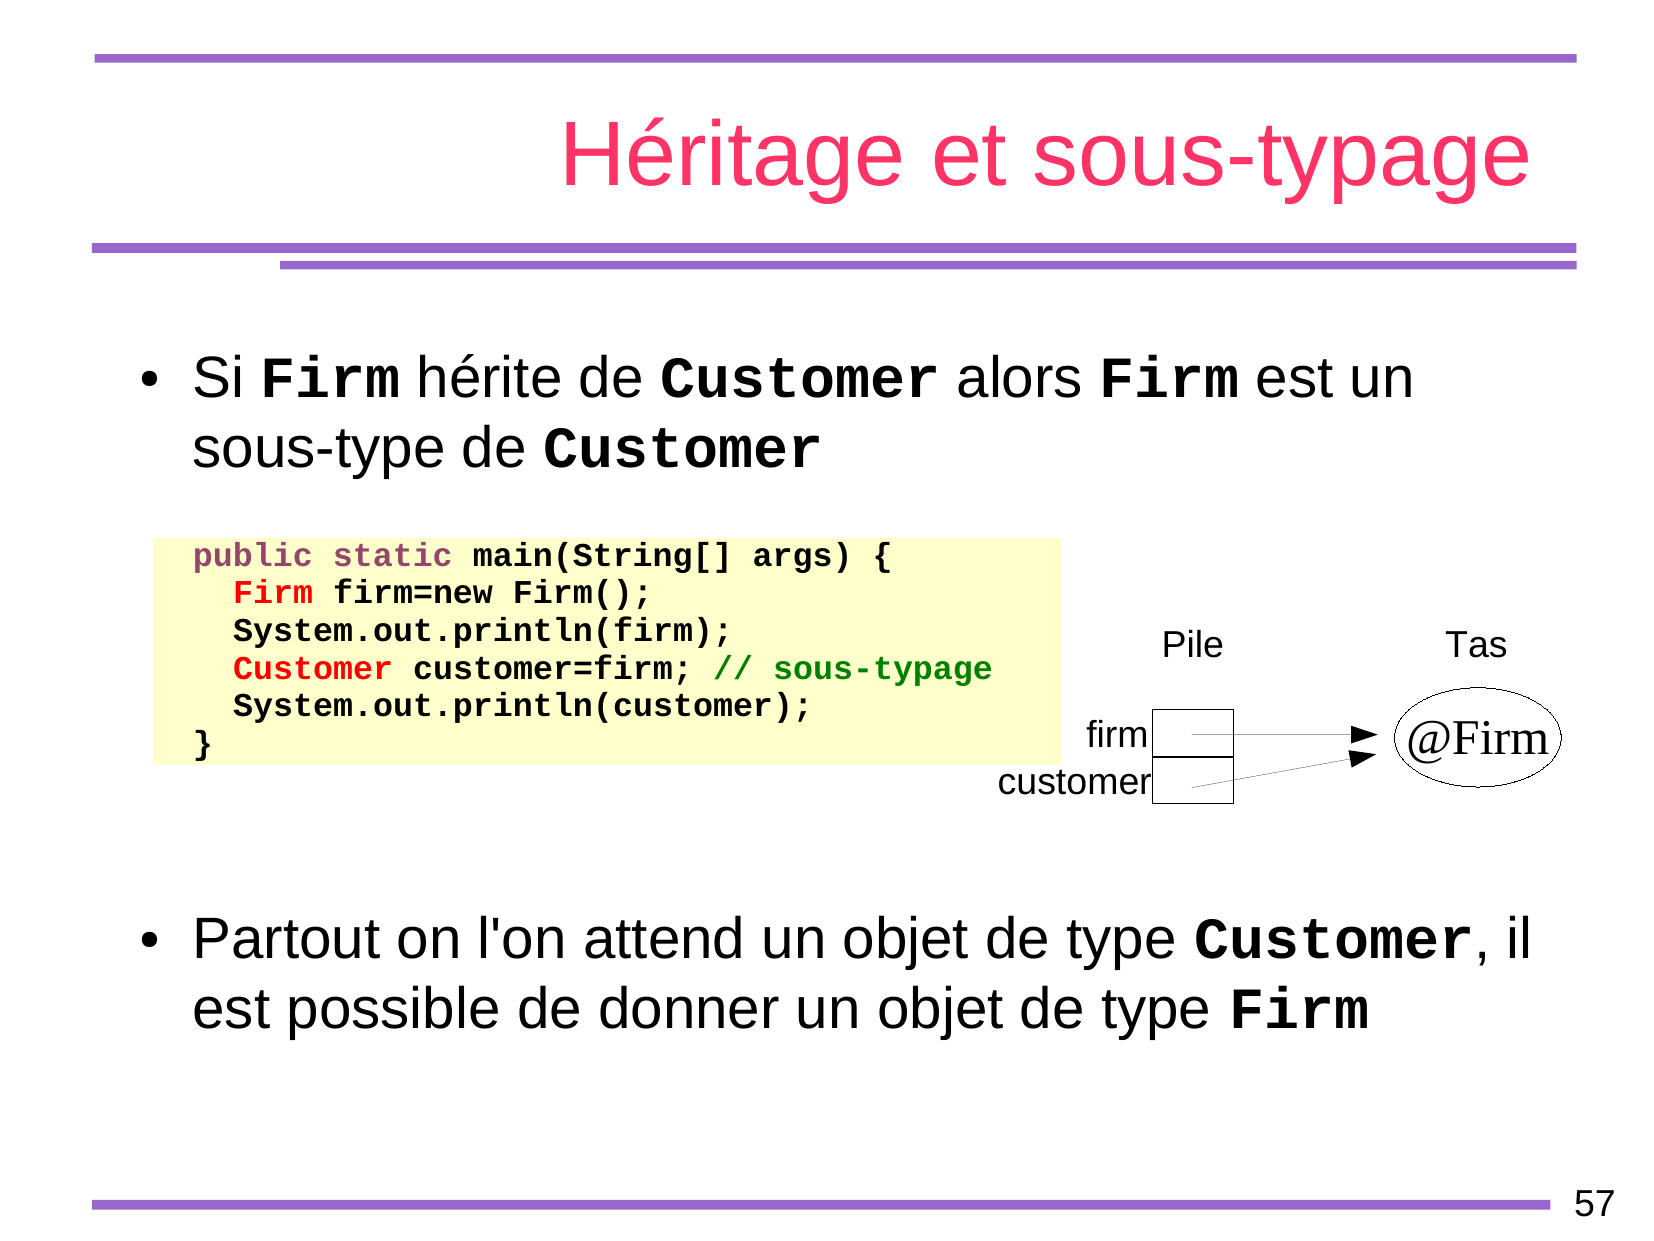

# Héritage et sous-typage
Si Firm hérite de Customer alors Firm est un sous-type de Customer
Partout on l'on attend un objet de type Customer, il est possible de donner un objet de type Firm
 public static main(String[] args) {
 Firm firm=new Firm();
 System.out.println(firm);
 Customer customer=firm; // sous-typage
 System.out.println(customer);
 }
Pile
Tas
@Firm
firm
customer